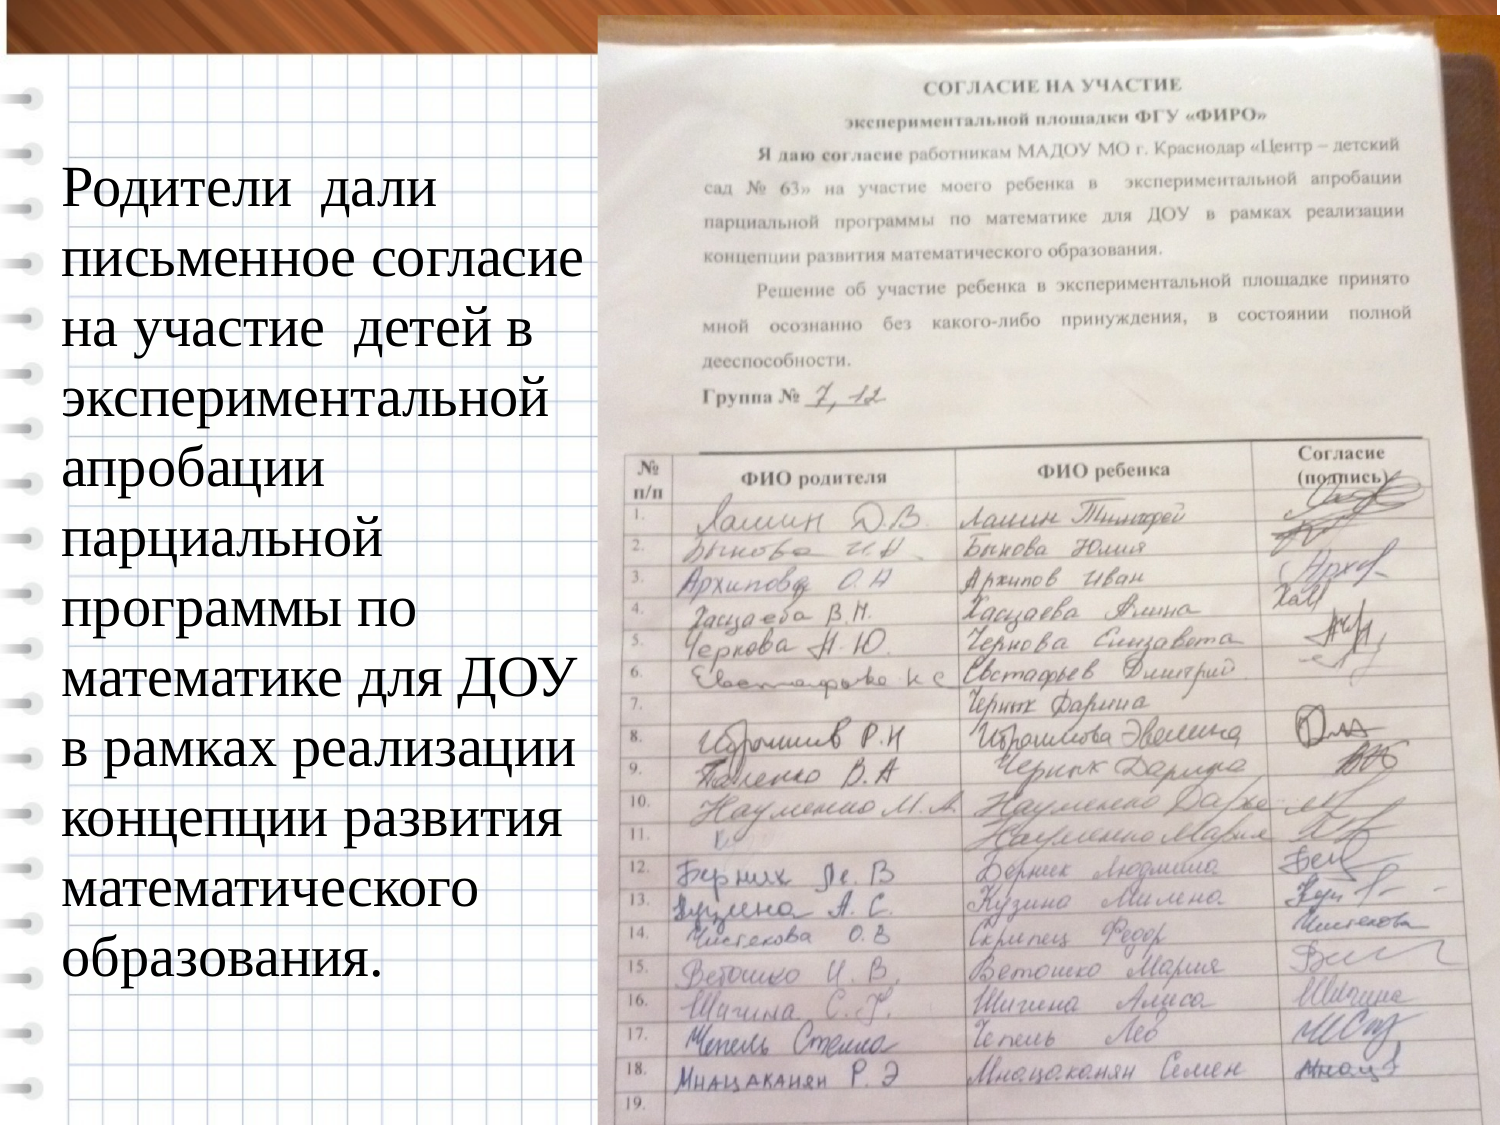

# Родители дали письменное согласие на участие детей в экспериментальной апробации парциальной программы по математике для ДОУ в рамках реализации концепции развития математического образования.